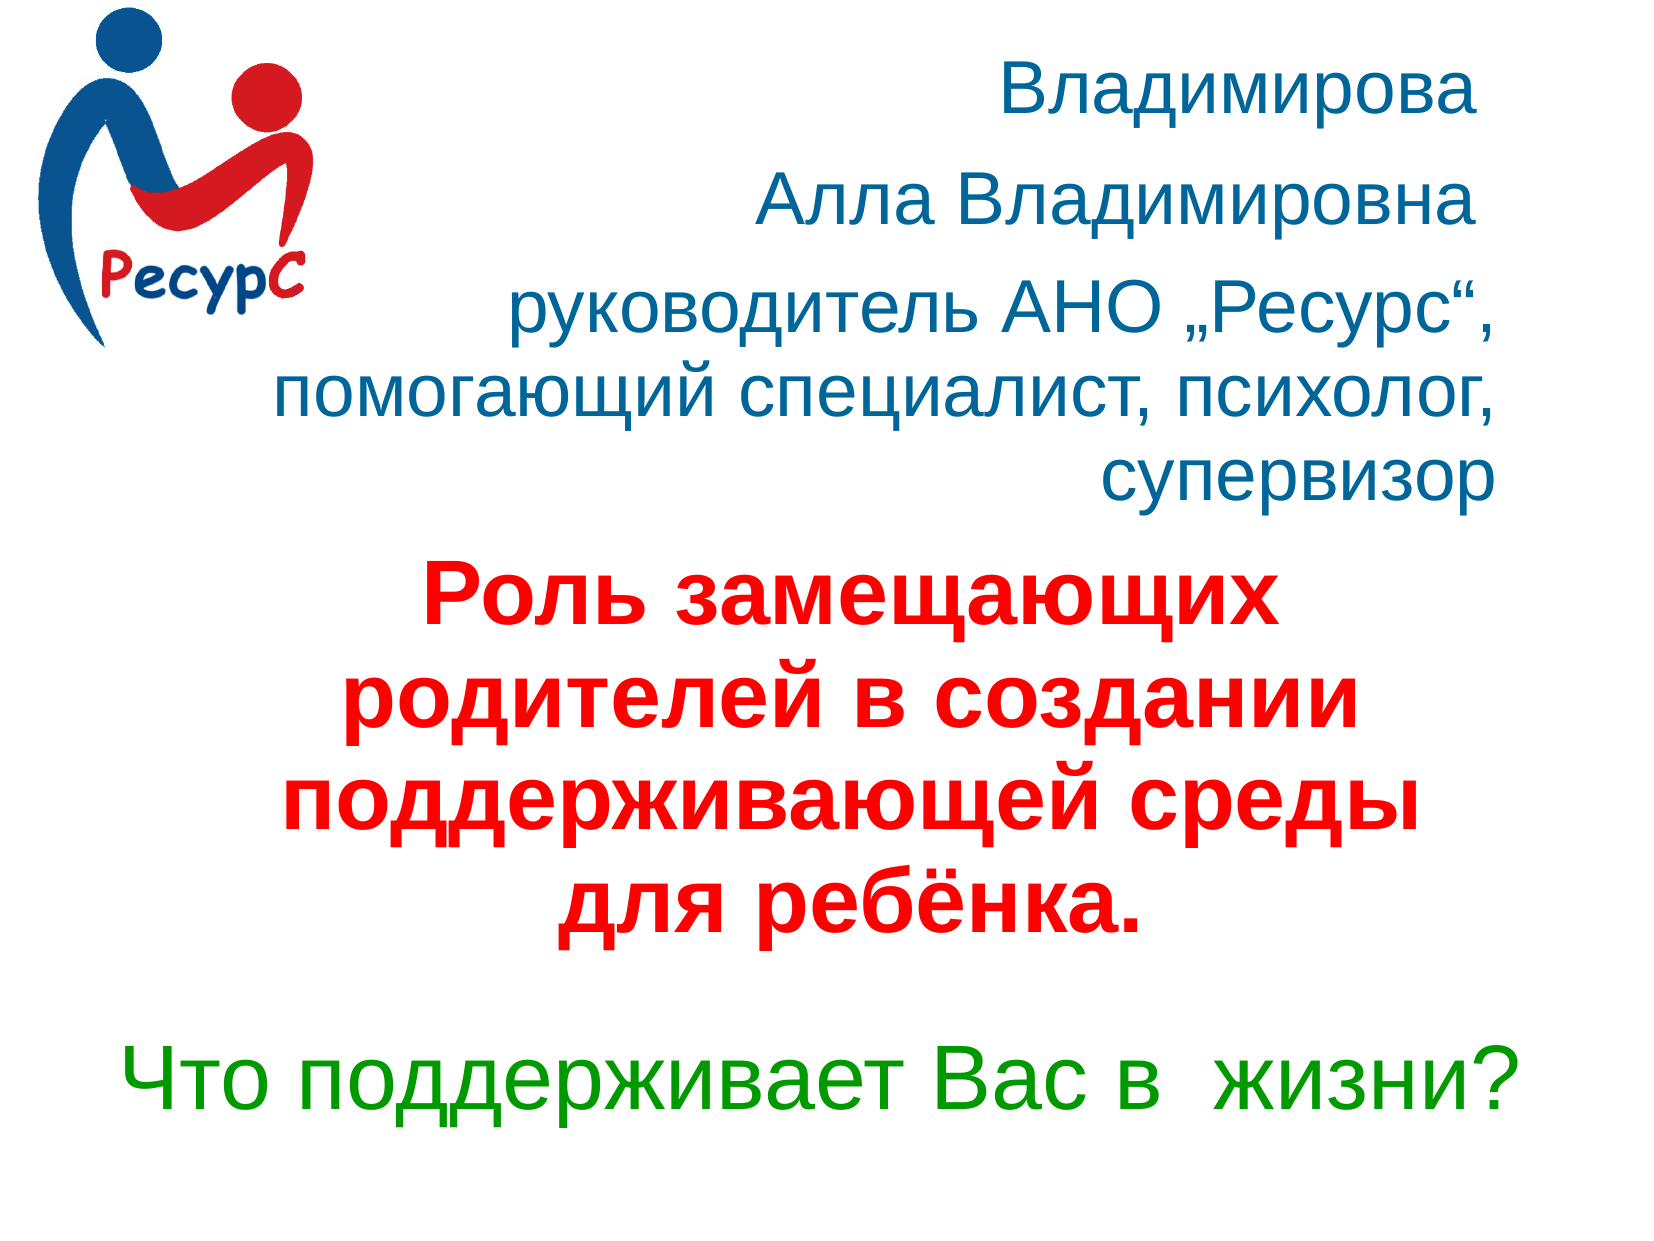

Владимирова
Алла Владимировна
руководитель АНО „Ресурс“, помогающий специалист, психолог, супервизор
Роль замещающих родителей в создании поддерживающей среды для ребёнка.
# Что поддерживает Вас в жизни?